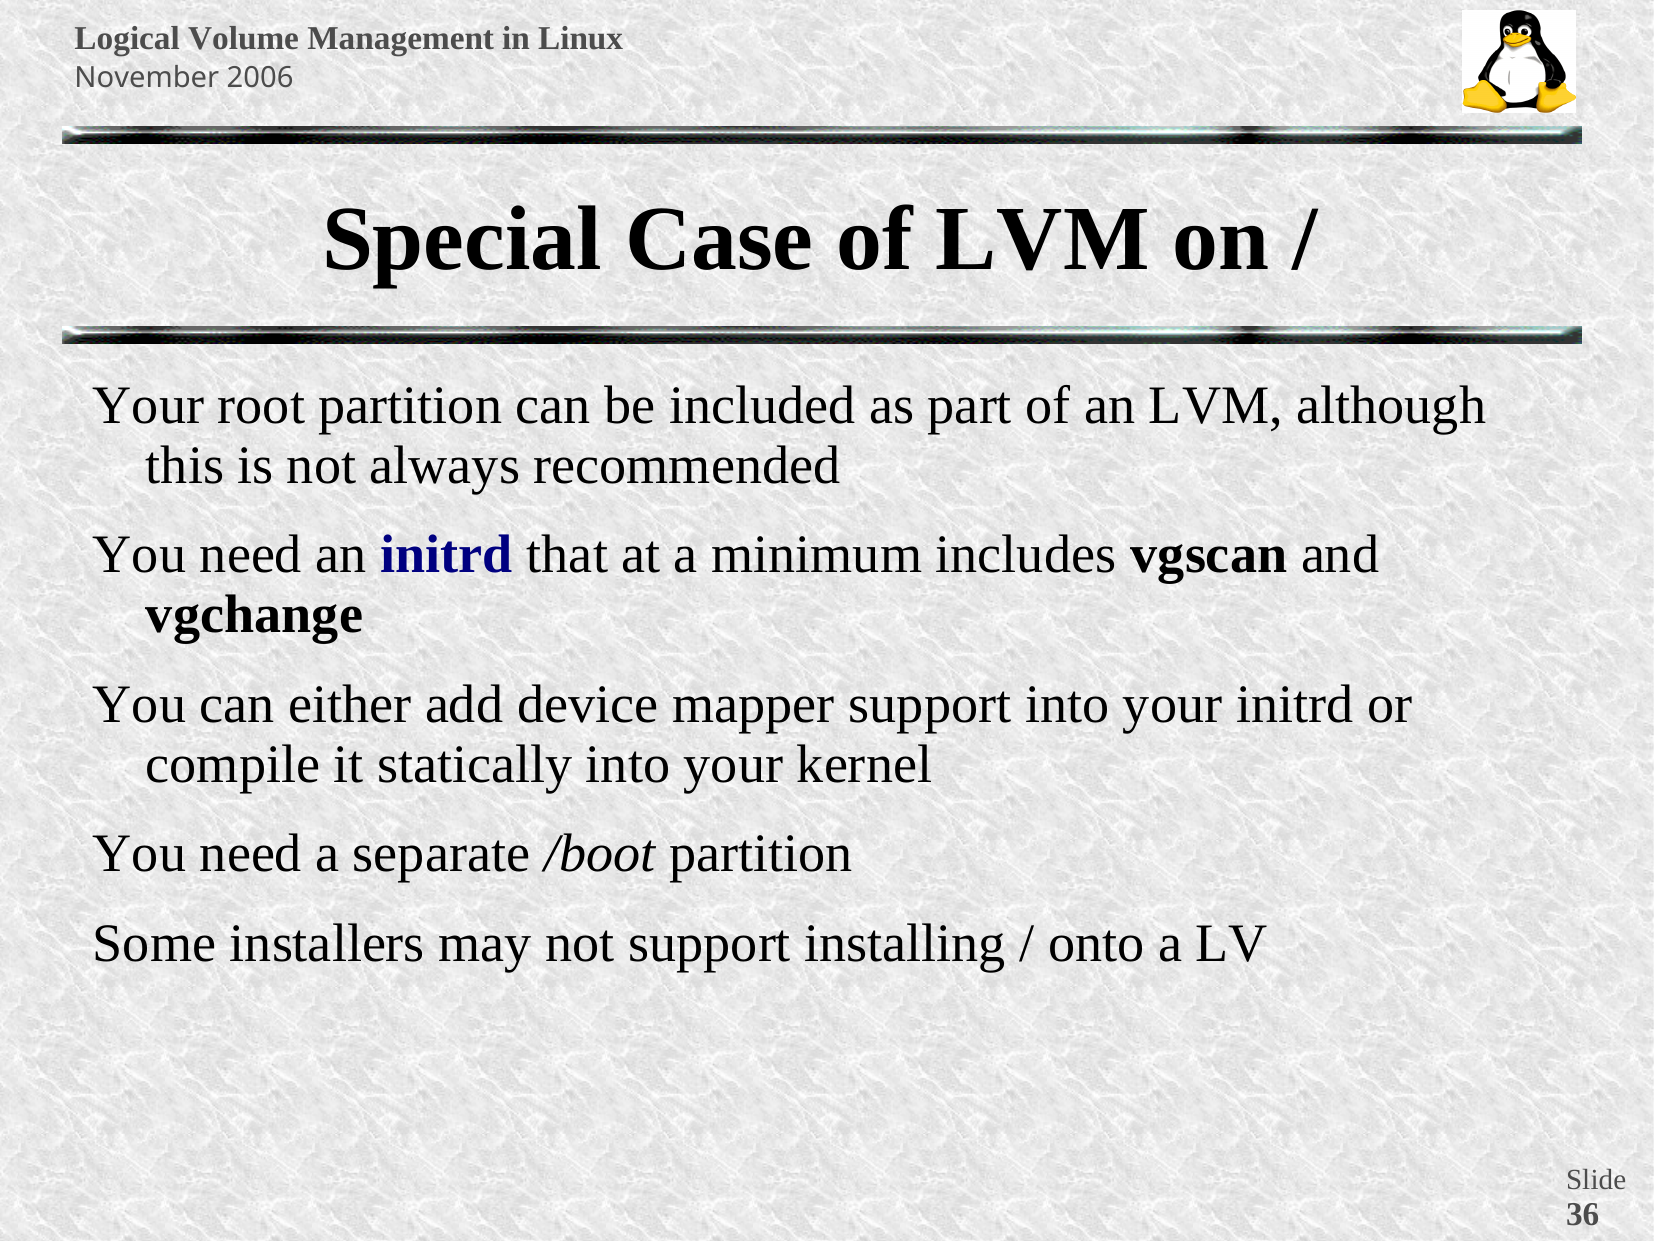

# Special Case of LVM on /
Your root partition can be included as part of an LVM, although this is not always recommended
You need an initrd that at a minimum includes vgscan and vgchange
You can either add device mapper support into your initrd or compile it statically into your kernel
You need a separate /boot partition
Some installers may not support installing / onto a LV